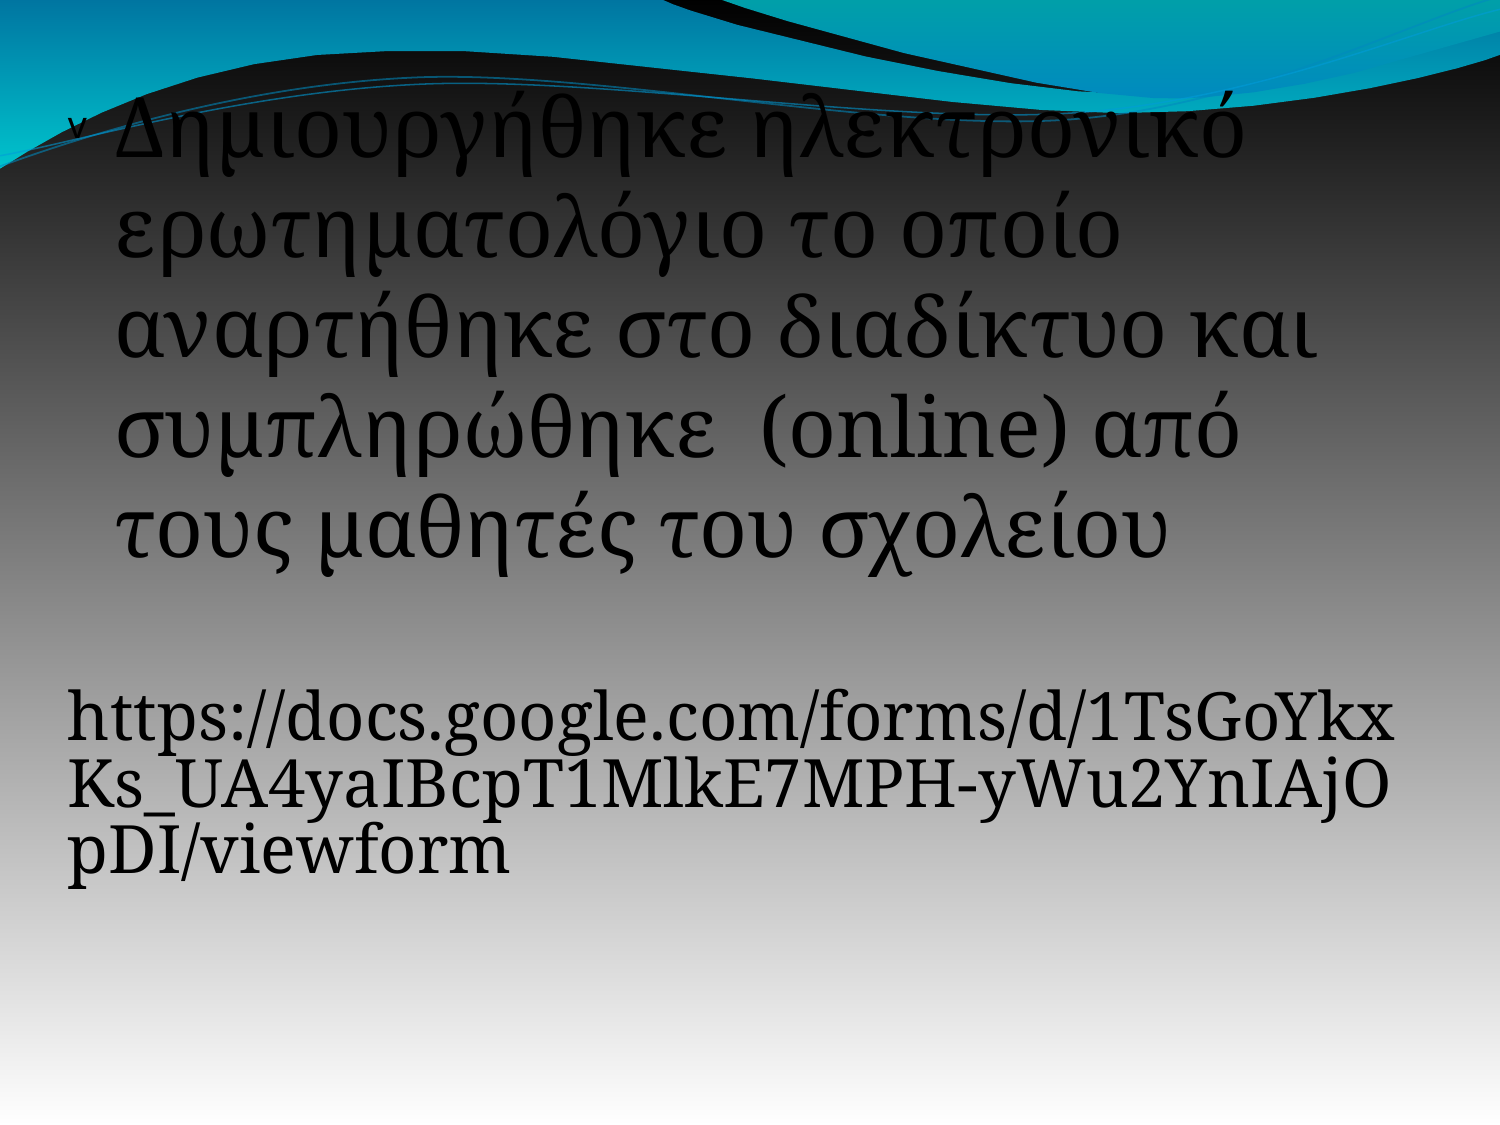

Δημιουργήθηκε ηλεκτρονικό ερωτηματολόγιο το οποίο αναρτήθηκε στο διαδίκτυο και συμπληρώθηκε (online) από τους μαθητές του σχολείου
https://docs.google.com/forms/d/1TsGoYkxKs_UA4yaIBcpT1MlkE7MPH-yWu2YnIAjOpDI/viewform